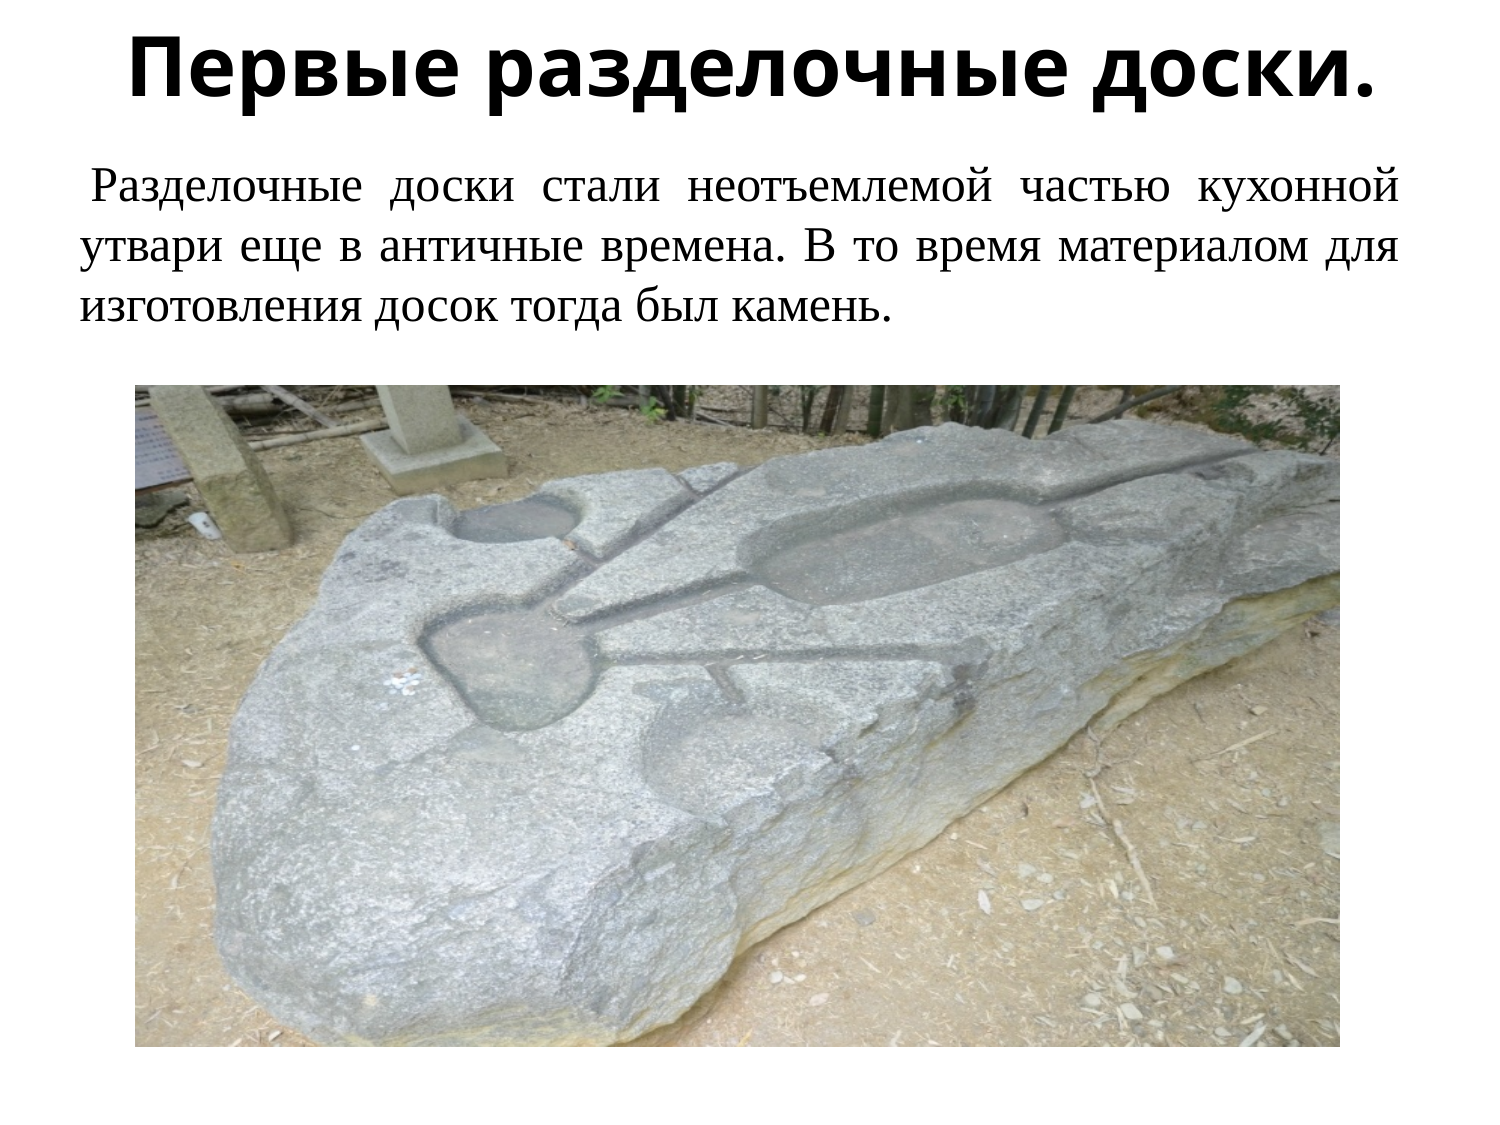

# Первые разделочные доски.
 Разделочные доски стали неотъемлемой частью кухонной утвари еще в античные времена. В то время материалом для изготовления досок тогда был камень.